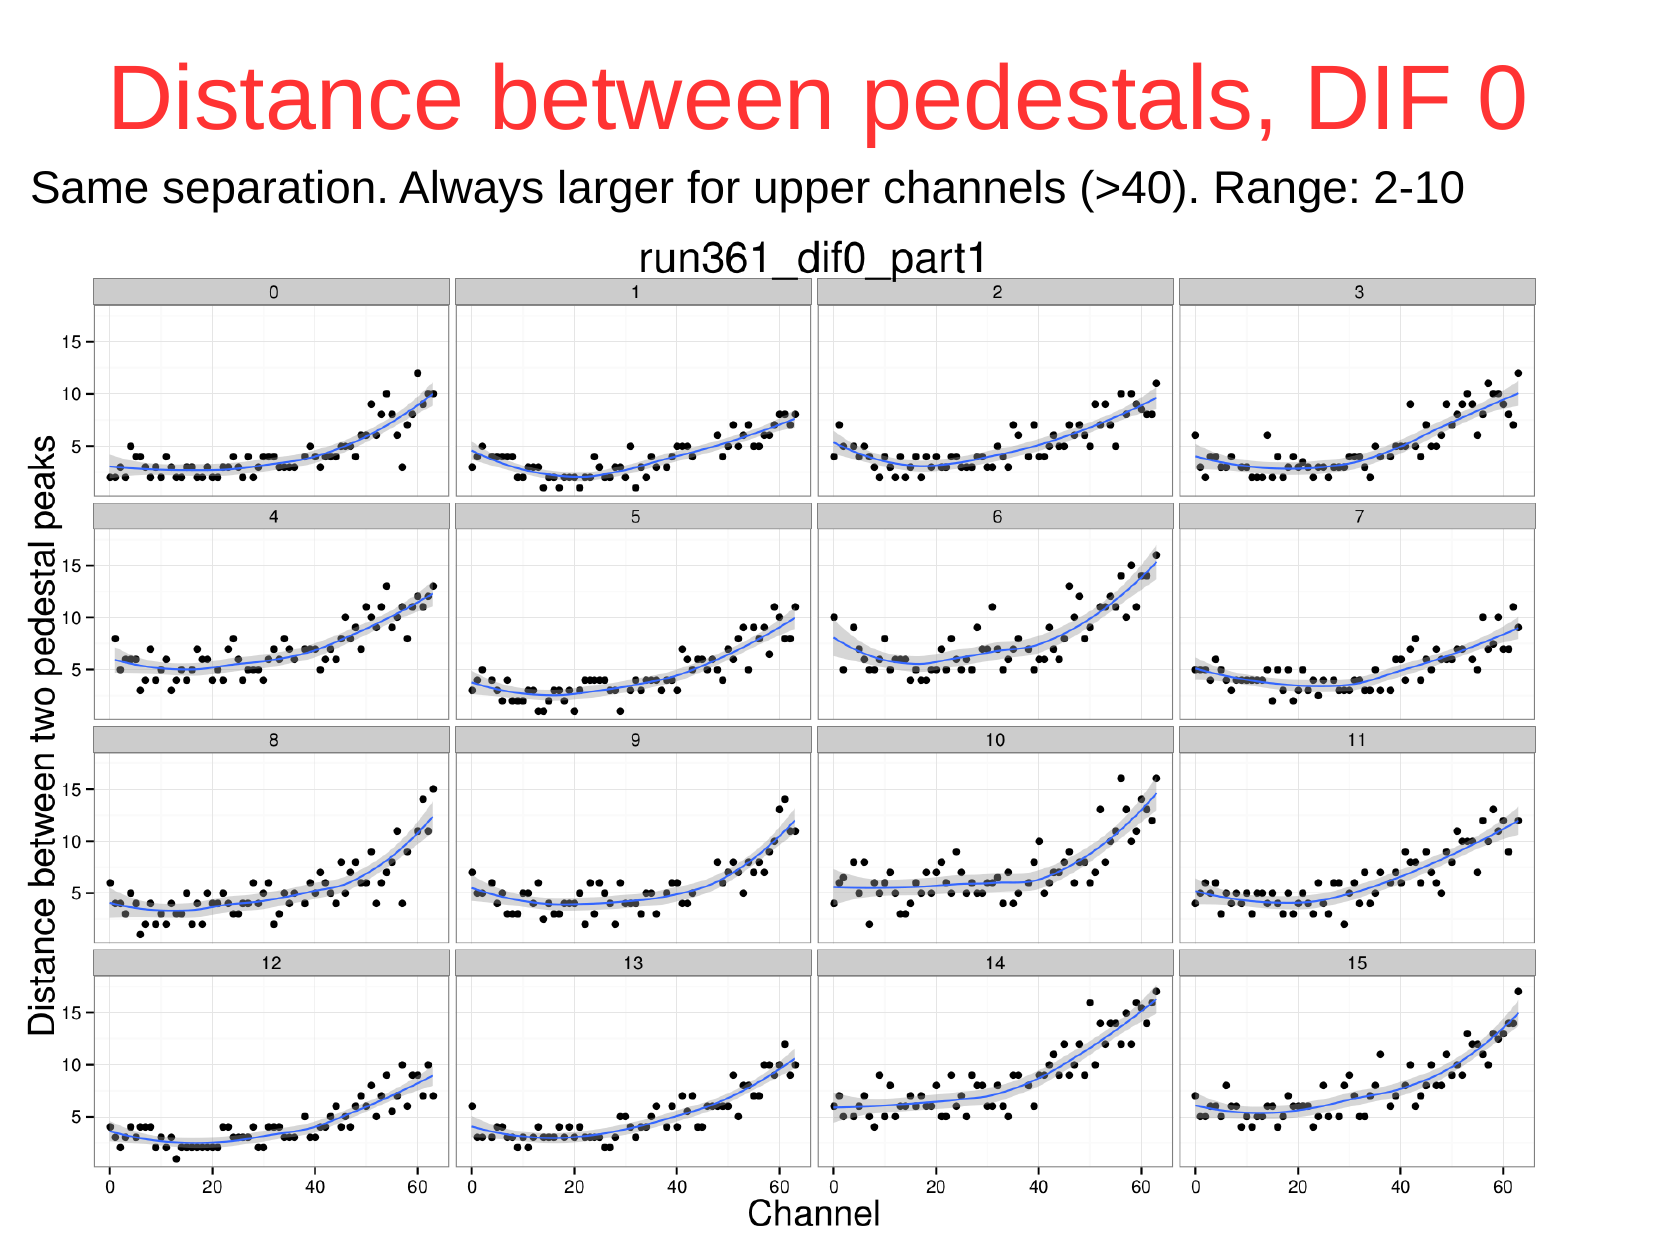

# Distance between pedestals, DIF 0
Same separation. Always larger for upper channels (>40). Range: 2-10